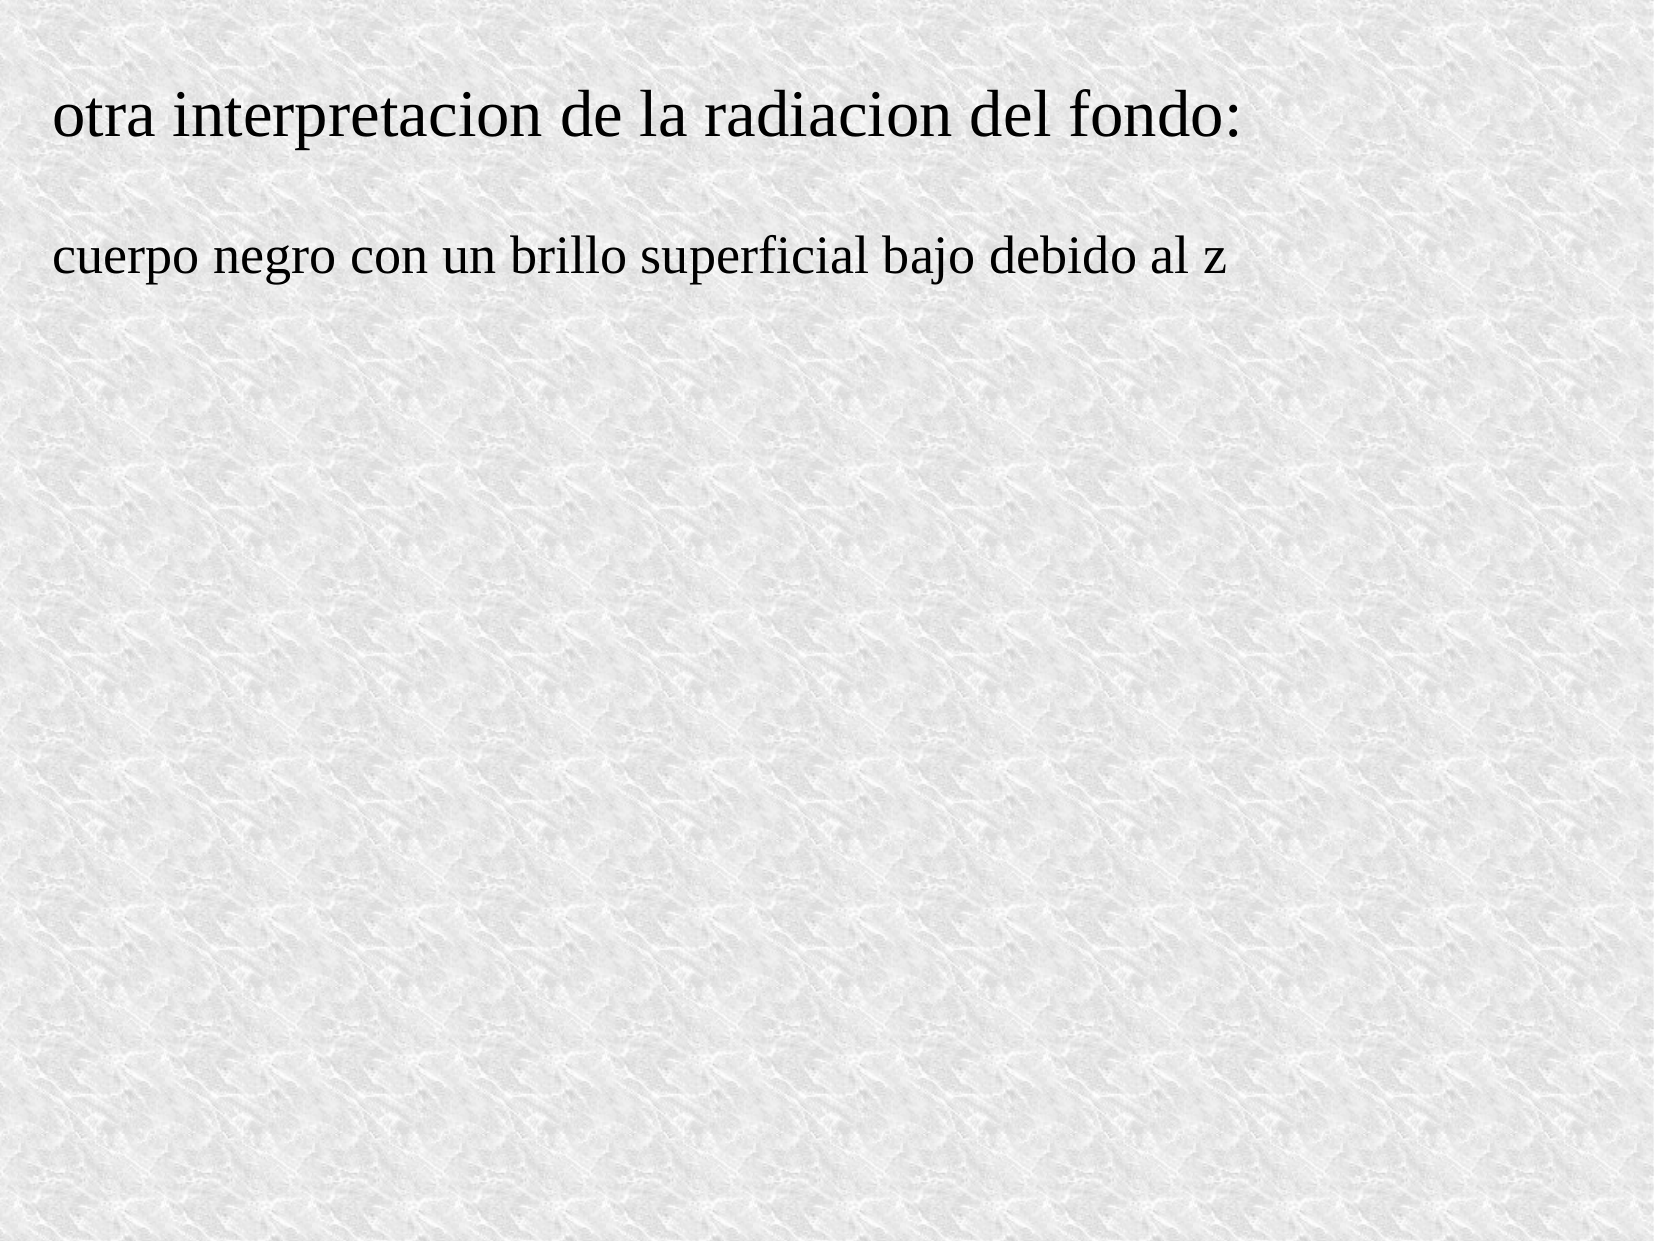

otra interpretacion de la radiacion del fondo:
cuerpo negro con un brillo superficial bajo debido al z